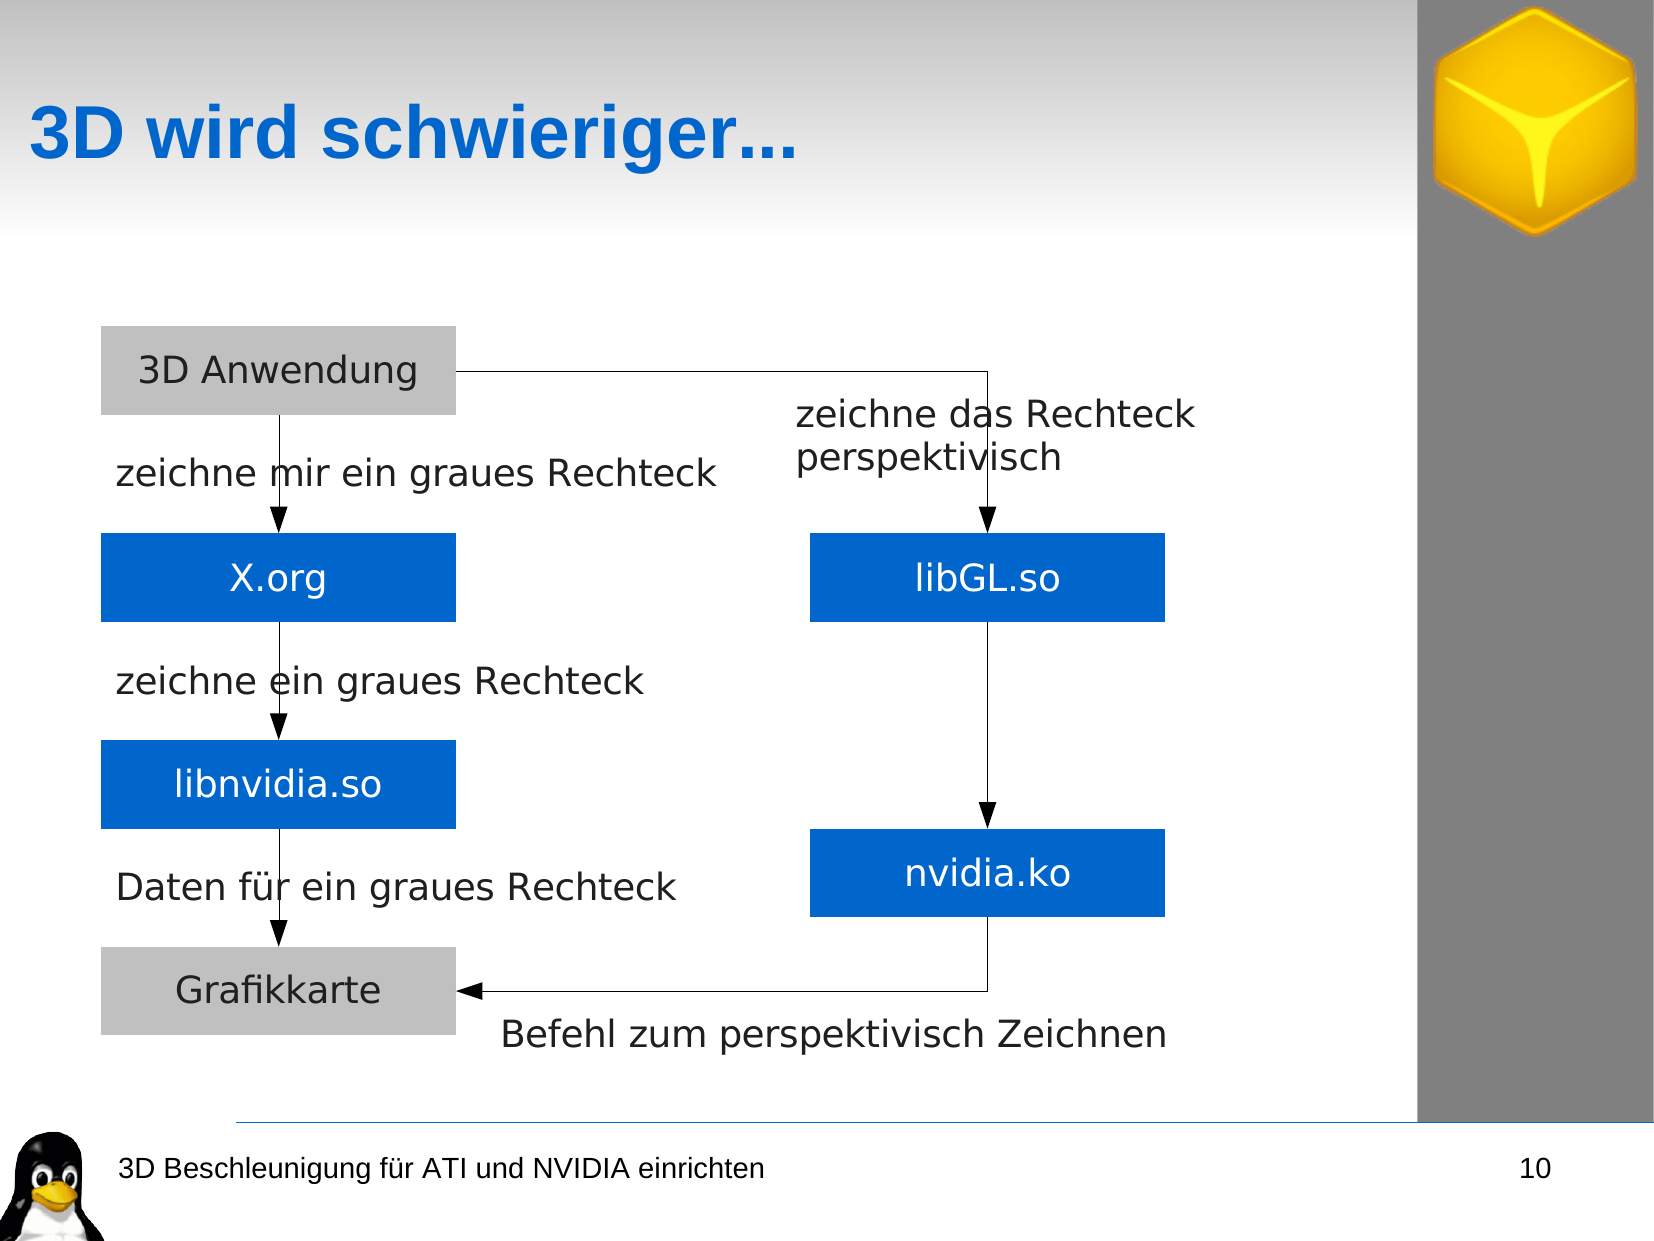

# 3D wird schwieriger...
3D Beschleunigung für ATI und NVIDIA einrichten
10